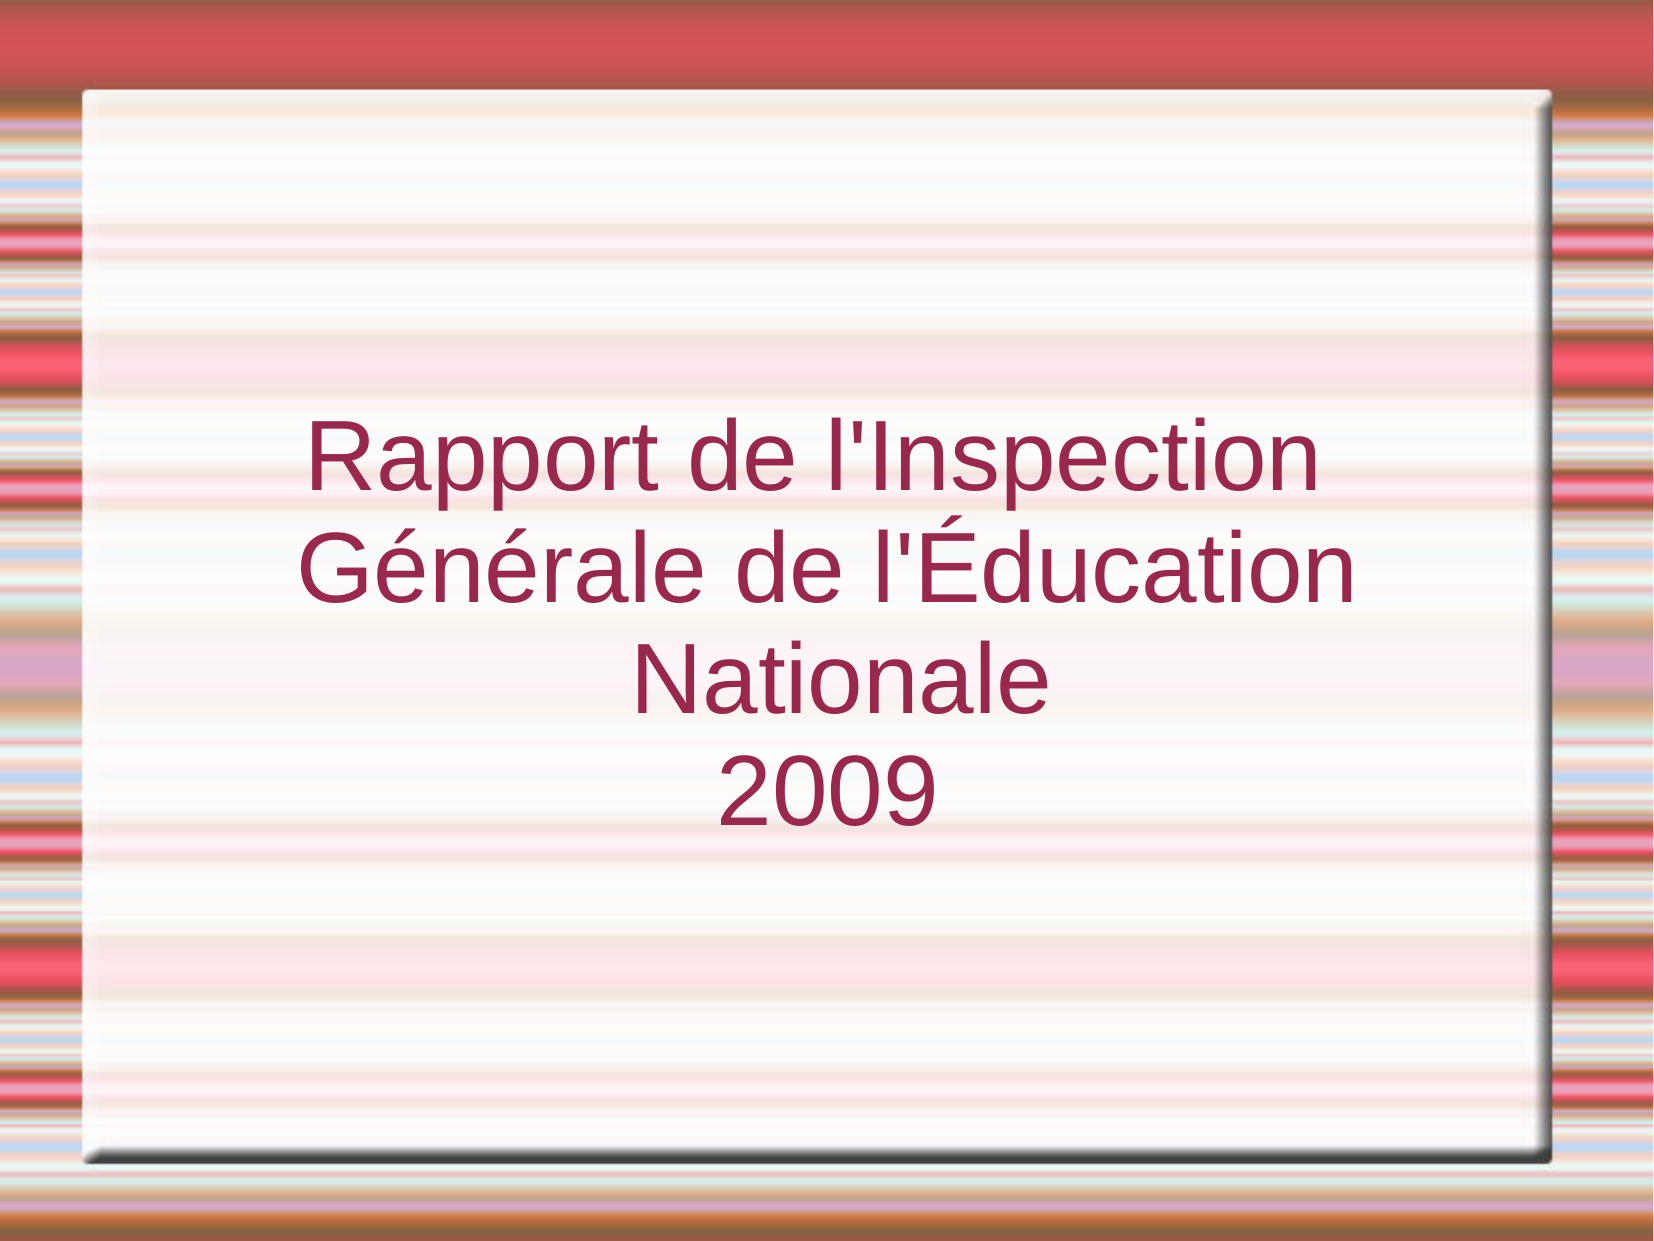

# Rapport de l'Inspection
Générale de l'Éducation
 Nationale
2009